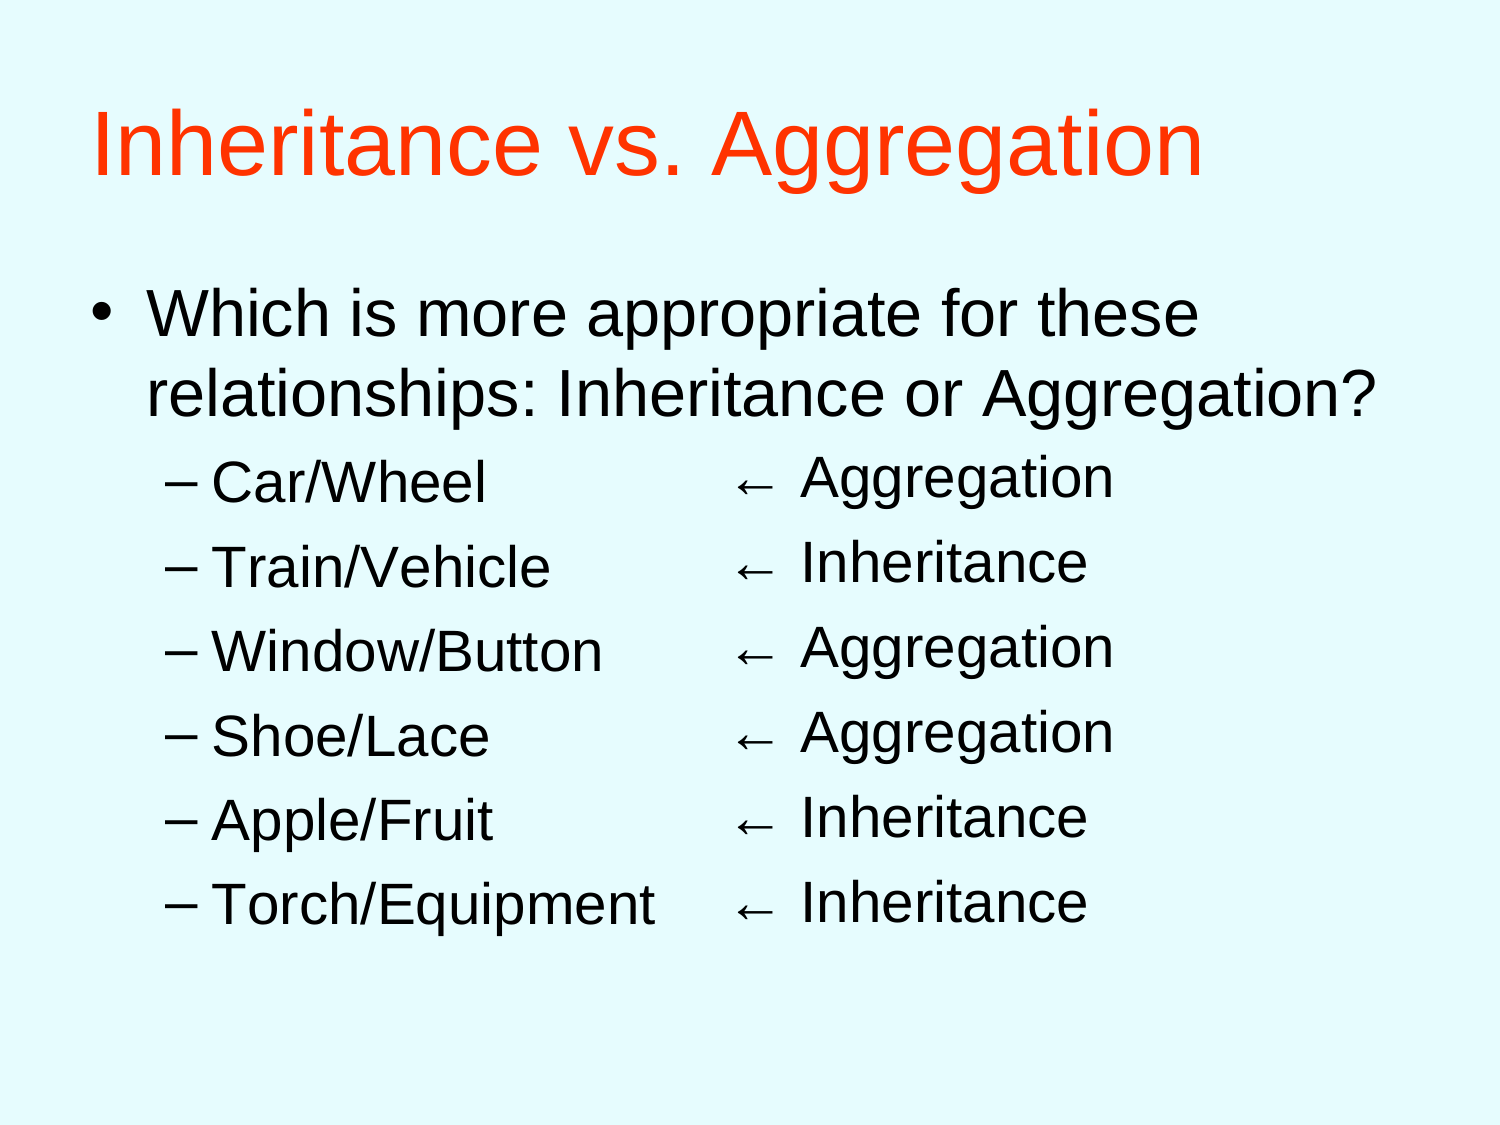

# Inheritance vs. Aggregation
Which is more appropriate for these relationships: Inheritance or Aggregation?
Car/Wheel
Train/Vehicle
Window/Button
Shoe/Lace
Apple/Fruit
Torch/Equipment
← Aggregation
← Inheritance
← Aggregation
← Aggregation
← Inheritance
← Inheritance